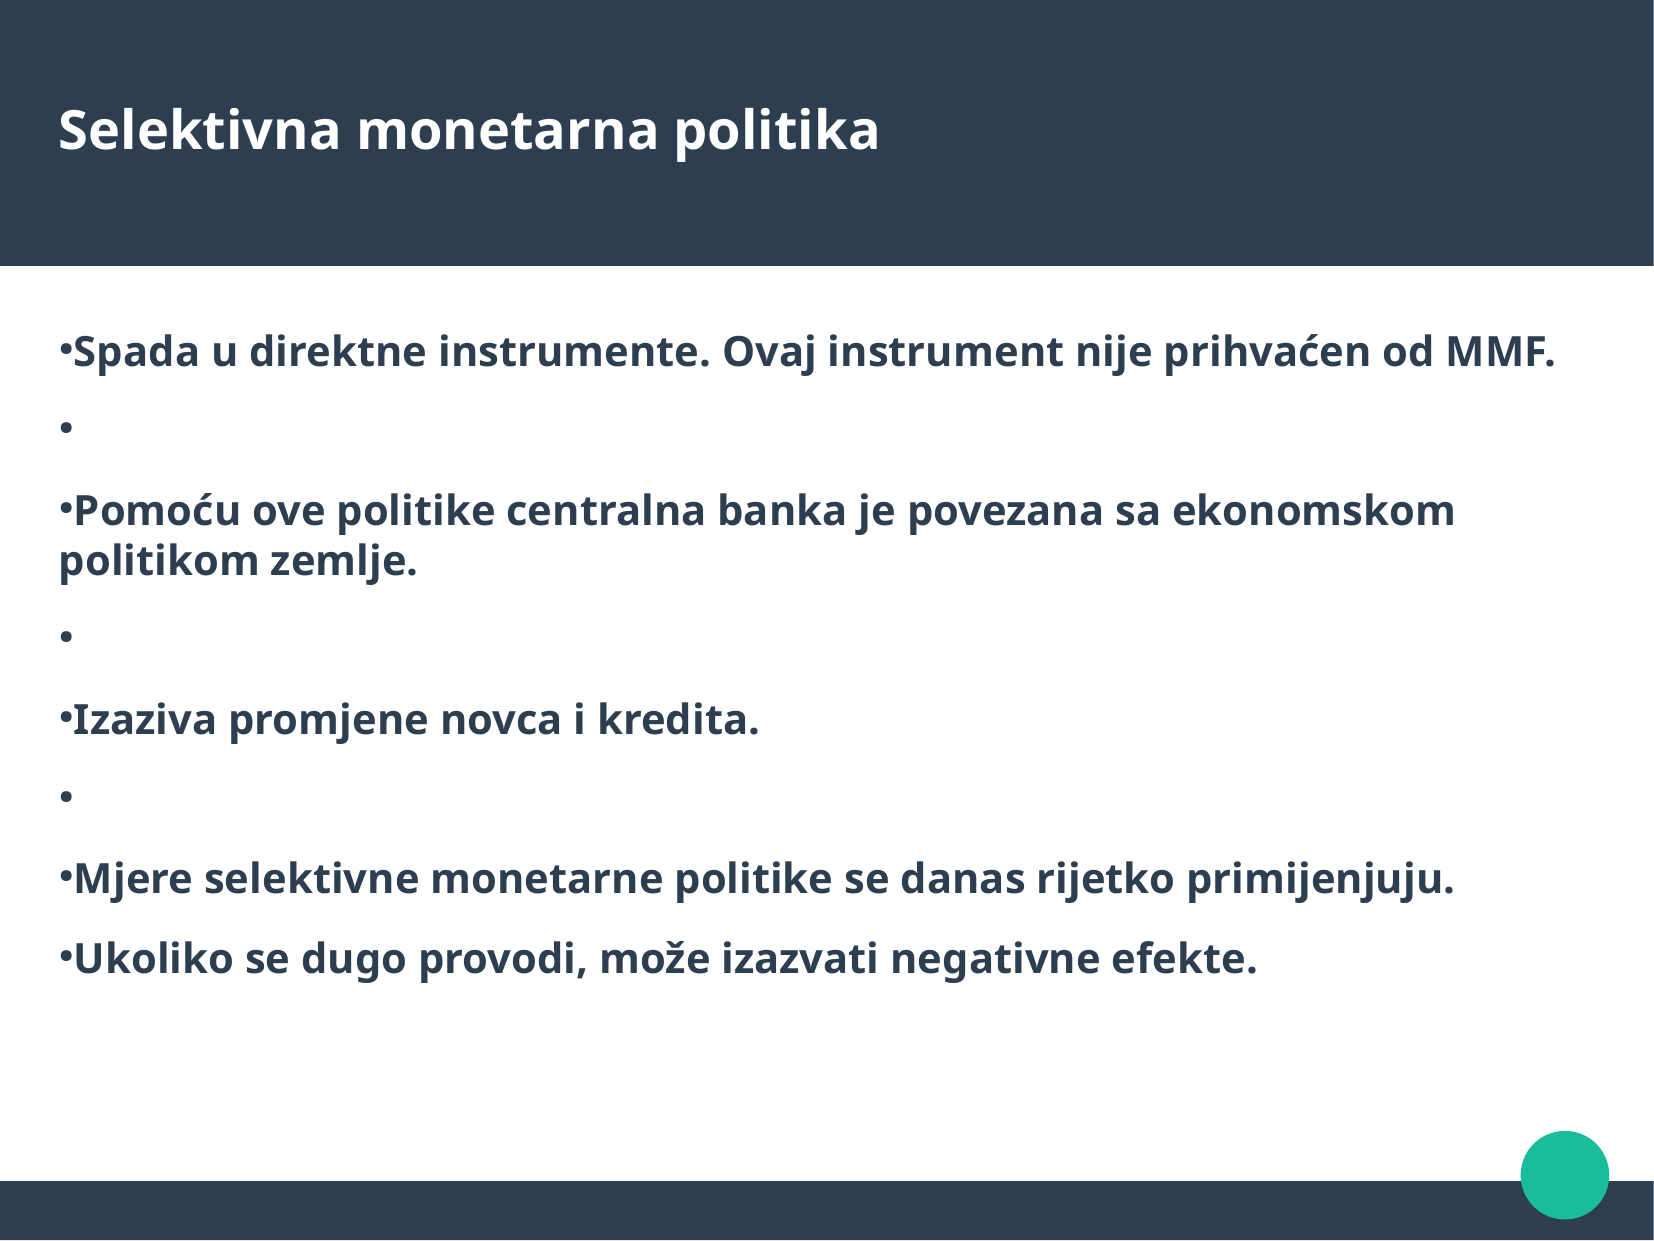

# Selektivna monetarna politika
Spada u direktne instrumente. Ovaj instrument nije prihvaćen od MMF.
Pomoću ove politike centralna banka je povezana sa ekonomskom politikom zemlje.
Izaziva promjene novca i kredita.
Mjere selektivne monetarne politike se danas rijetko primijenjuju.
Ukoliko se dugo provodi, može izazvati negativne efekte.